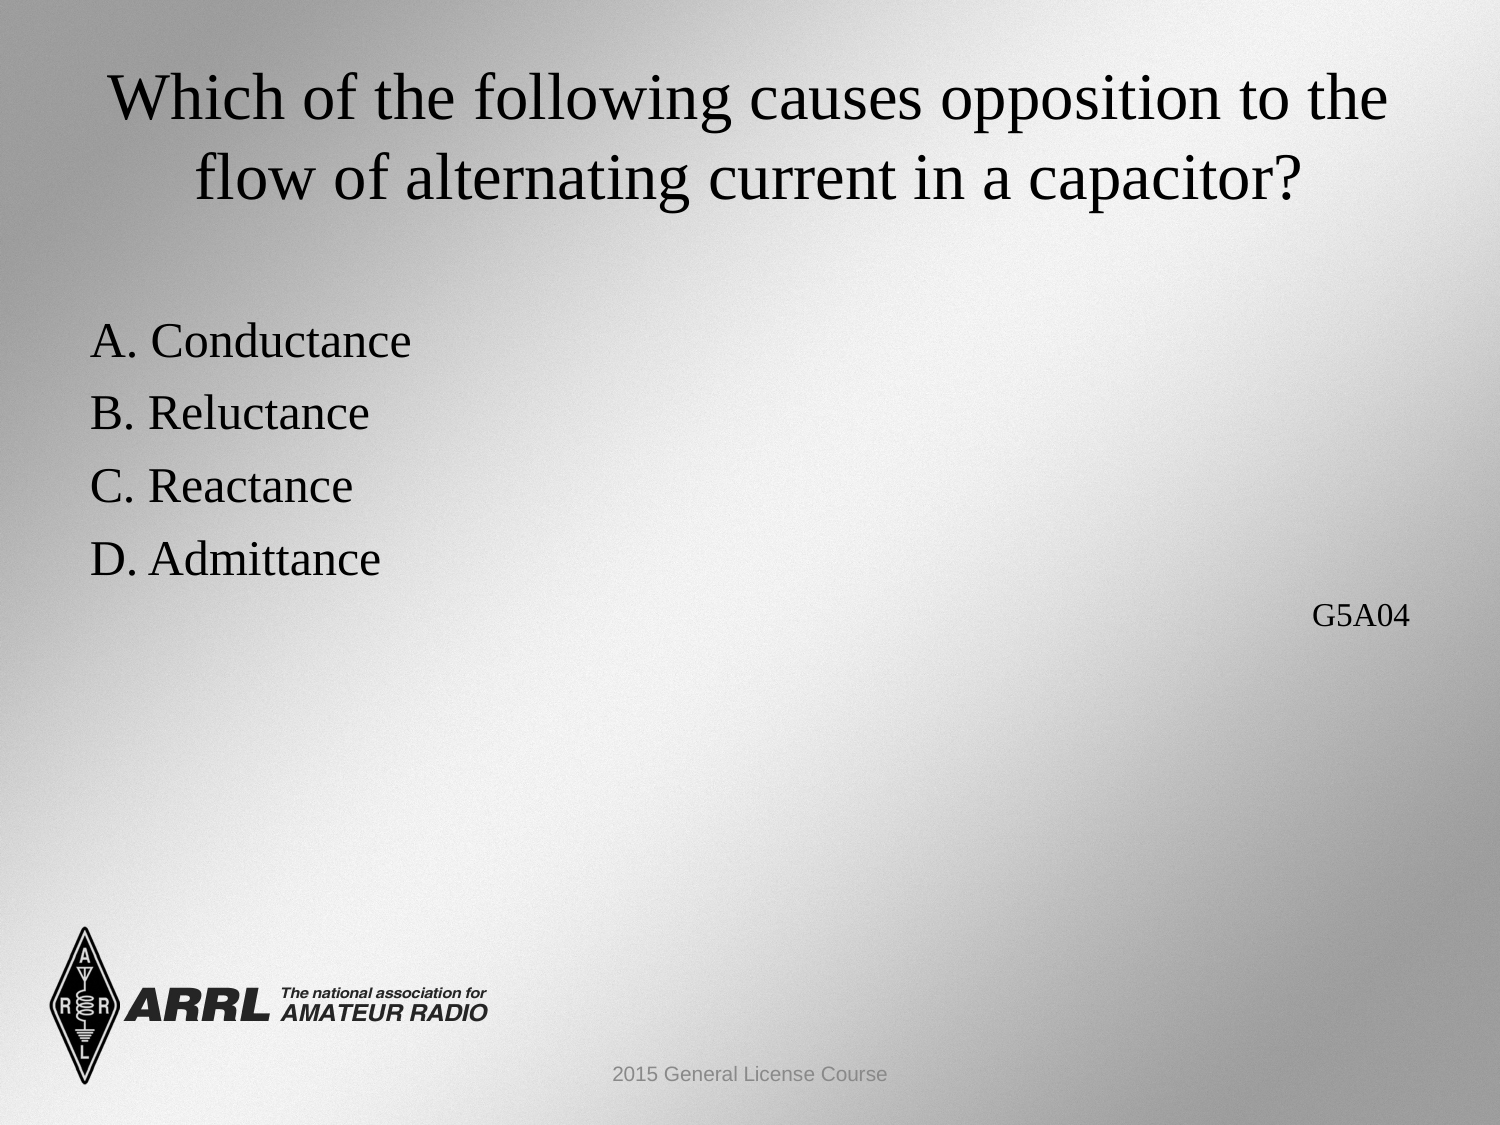

Which of the following causes opposition to the flow of alternating current in a capacitor?
# A. Conductance
B. Reluctance
C. Reactance
D. Admittance
 G5A04
2015 General License Course